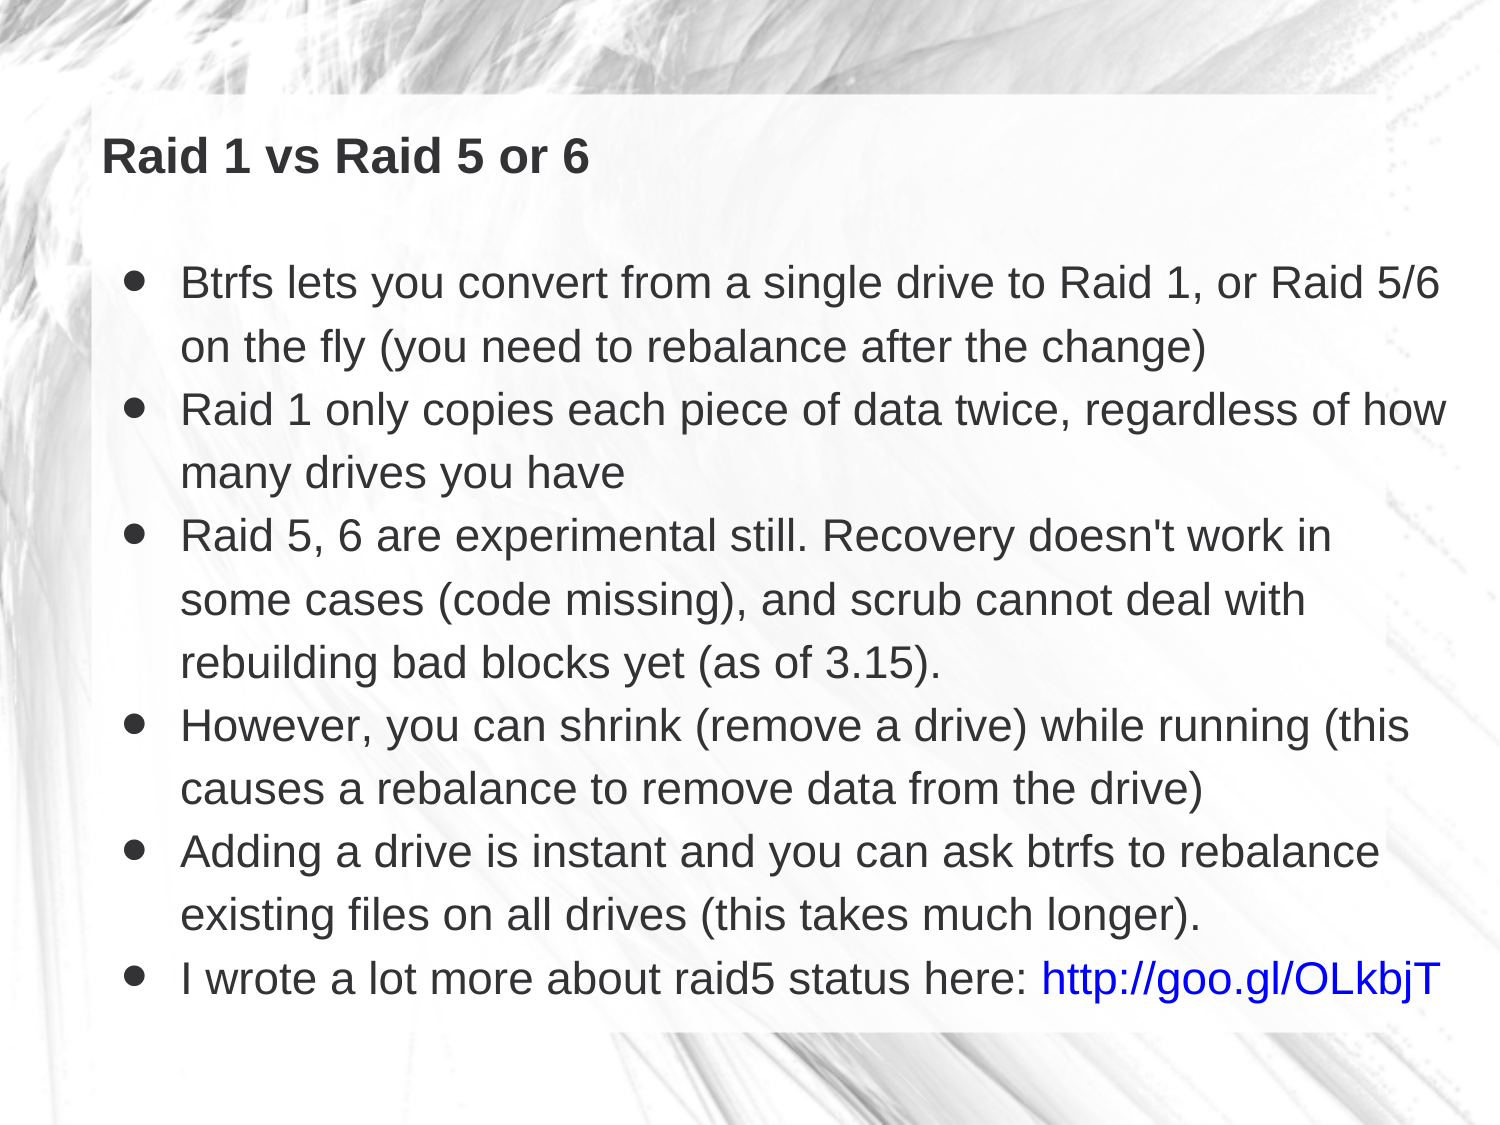

# Raid 1 vs Raid 5 or 6
Btrfs lets you convert from a single drive to Raid 1, or Raid 5/6 on the fly (you need to rebalance after the change)
Raid 1 only copies each piece of data twice, regardless of how many drives you have
Raid 5, 6 are experimental still. Recovery doesn't work in some cases (code missing), and scrub cannot deal with rebuilding bad blocks yet (as of 3.15).
However, you can shrink (remove a drive) while running (this causes a rebalance to remove data from the drive)
Adding a drive is instant and you can ask btrfs to rebalance existing files on all drives (this takes much longer).
I wrote a lot more about raid5 status here: http://goo.gl/OLkbjT